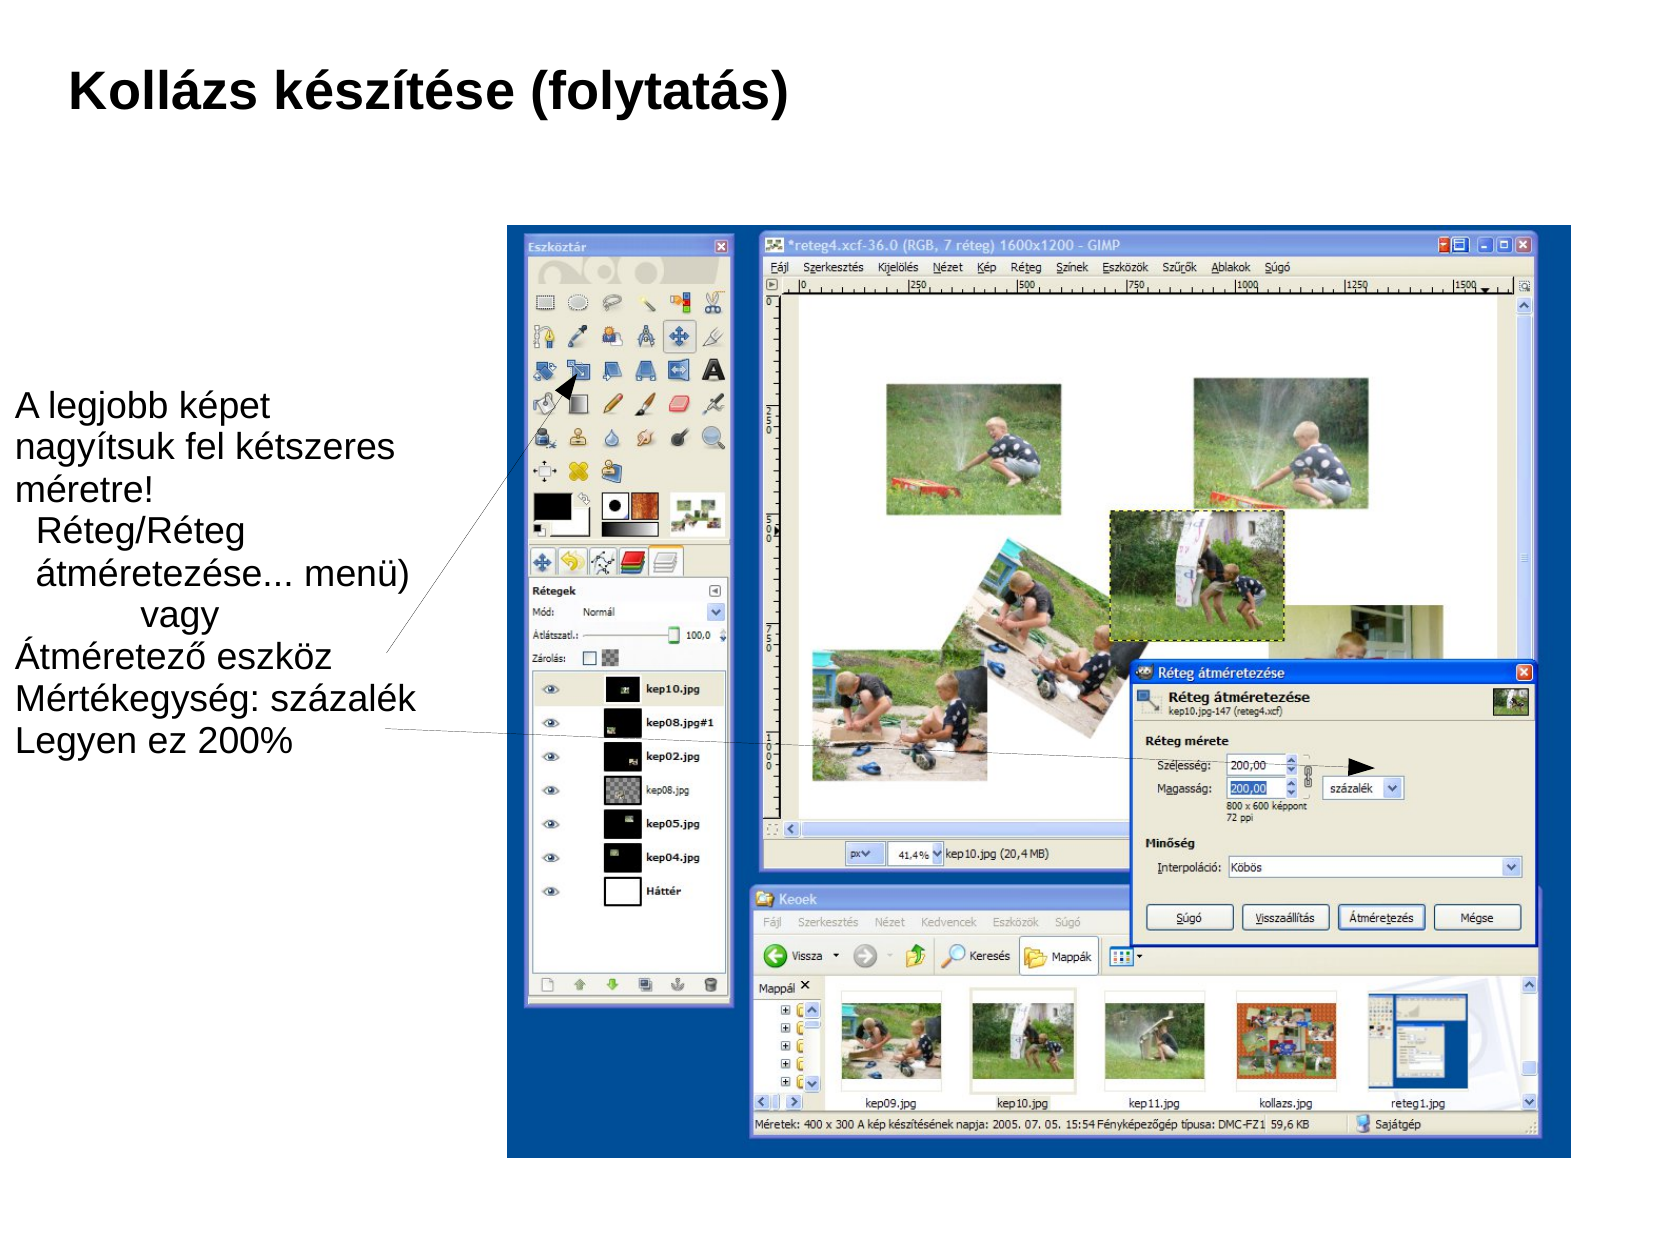

Kollázs készítése (folytatás)
A legjobb képet
nagyítsuk fel kétszeres
méretre!
 Réteg/Réteg
 átméretezése... menü)
 vagy
Átméretező eszköz
Mértékegység: százalék
Legyen ez 200%